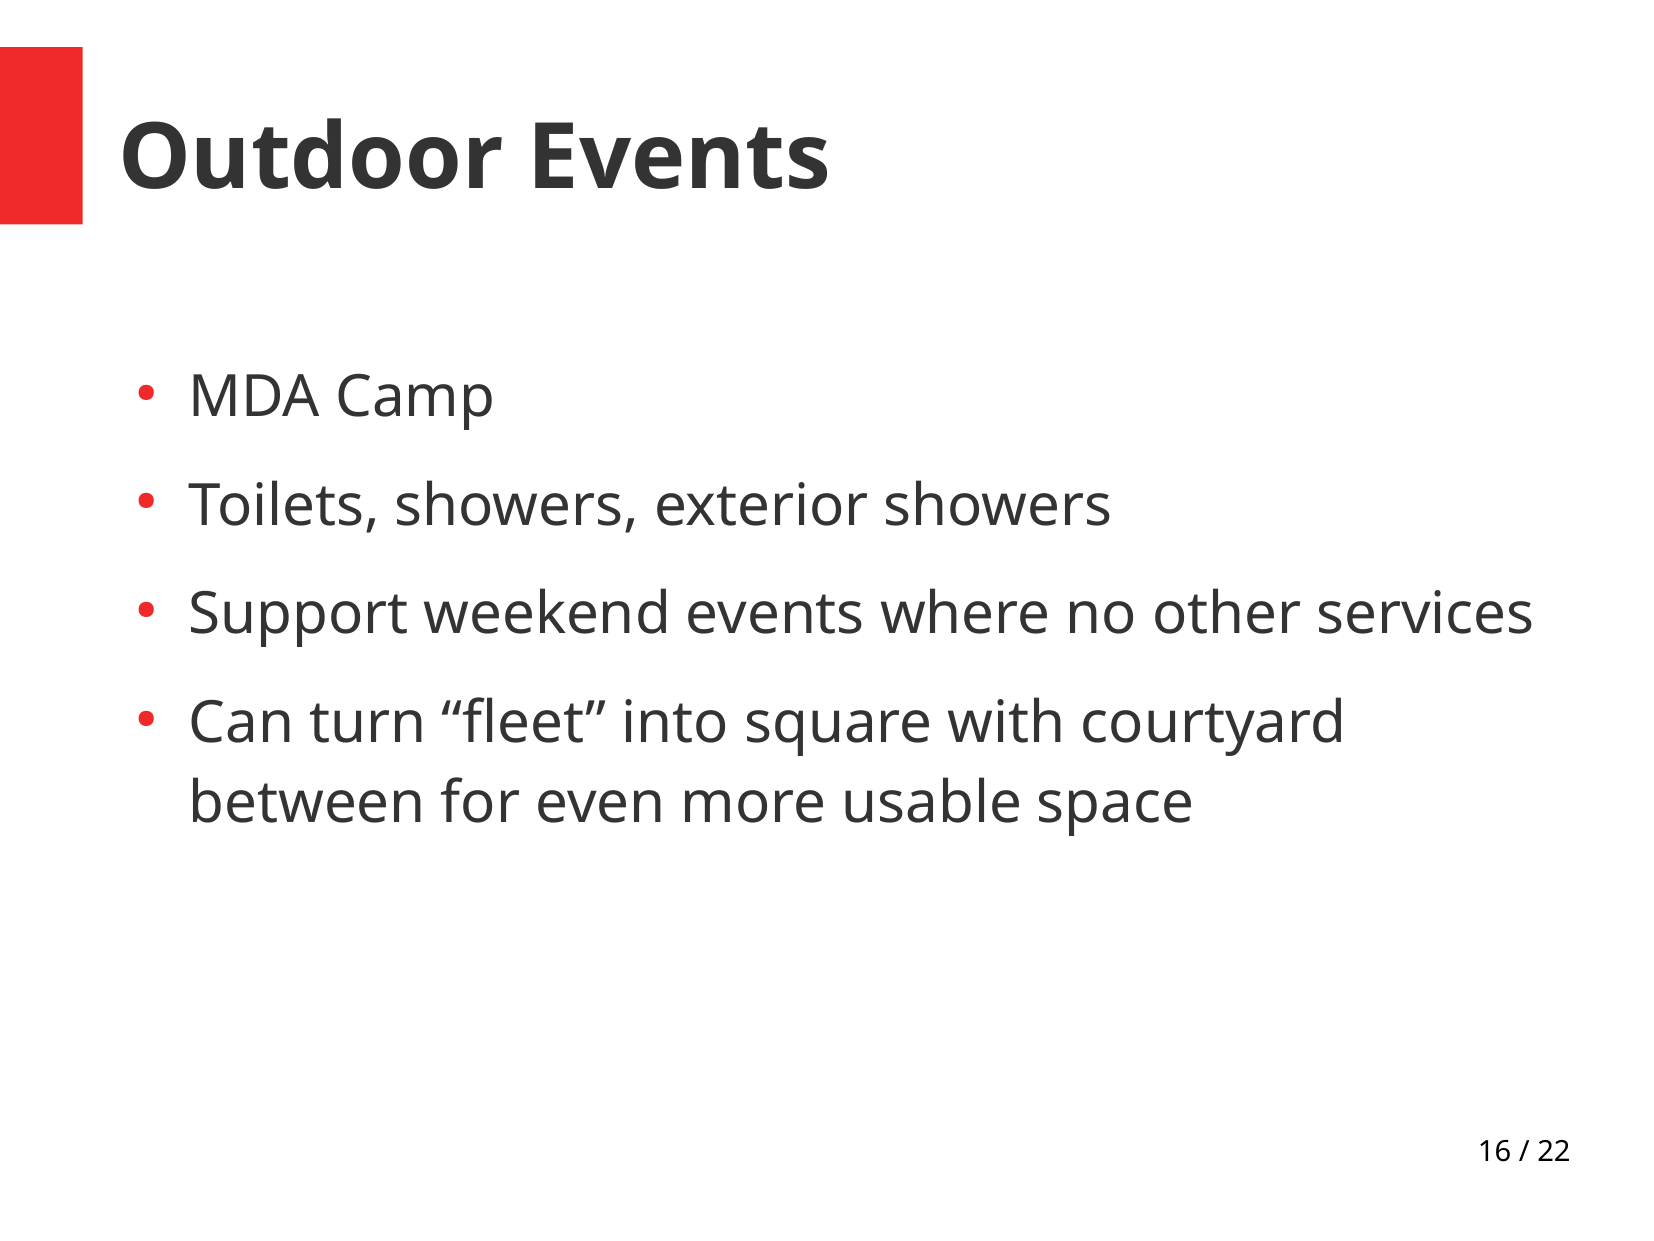

# Outdoor Events
MDA Camp
Toilets, showers, exterior showers
Support weekend events where no other services
Can turn “fleet” into square with courtyard between for even more usable space
16